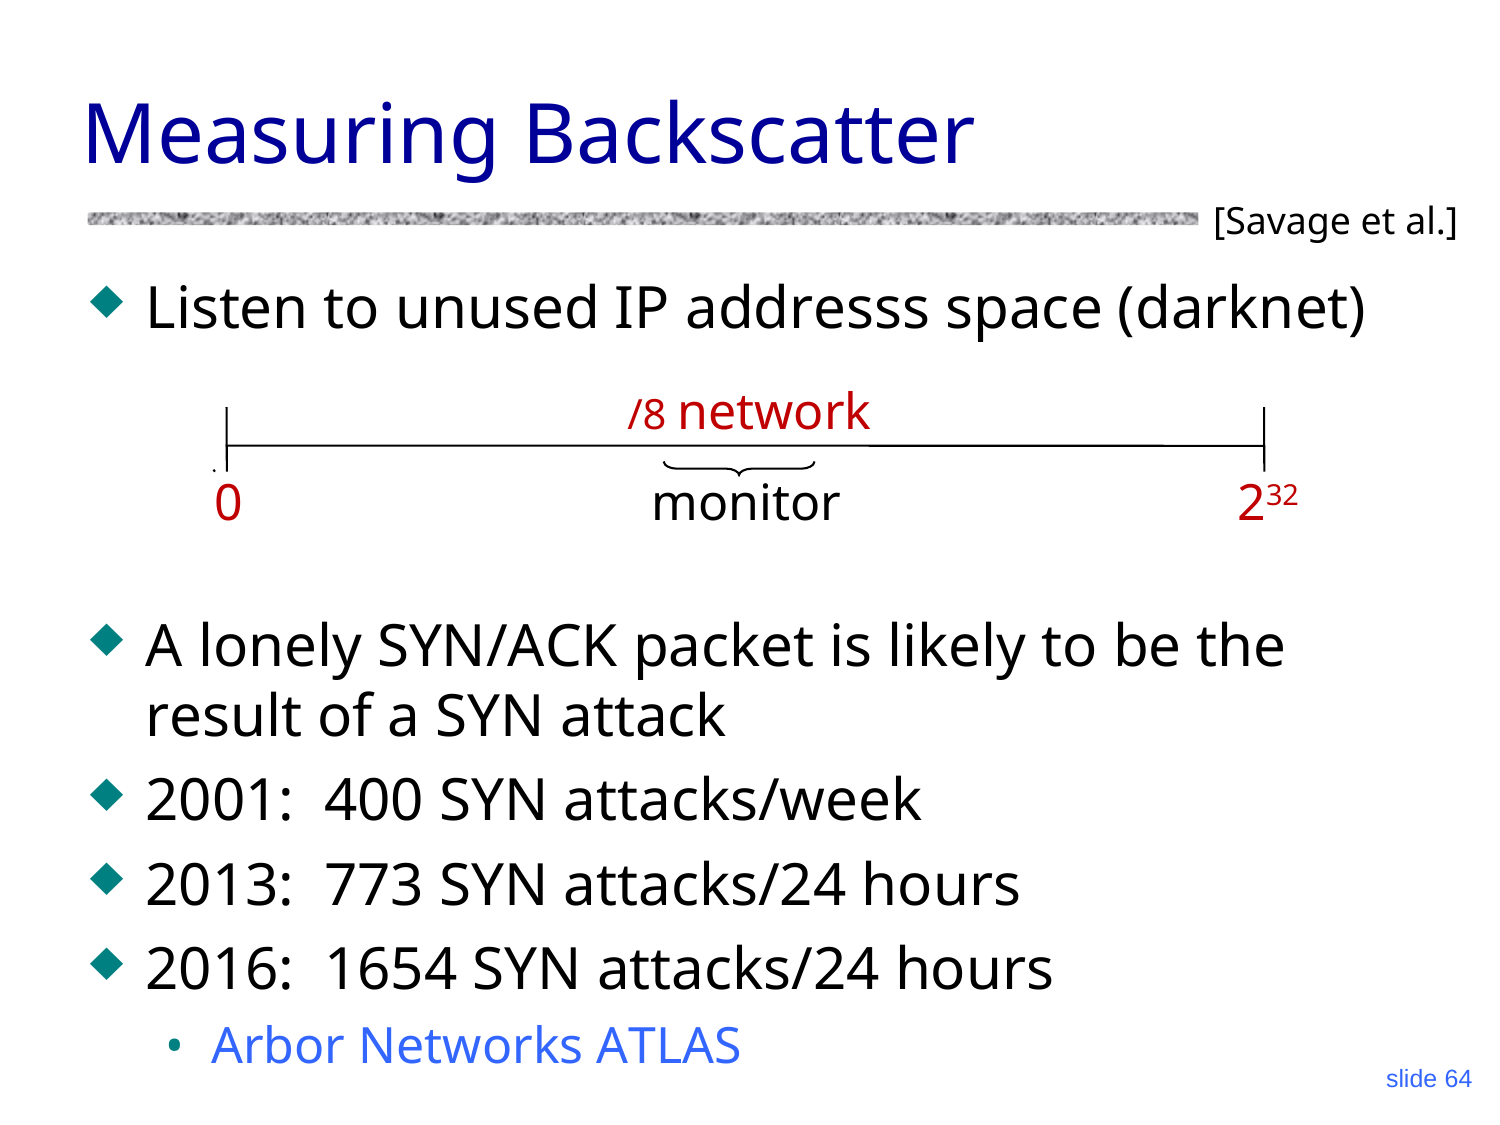

Measuring Backscatter
[Savage et al.]
Listen to unused IP addresss space (darknet)
A lonely SYN/ACK packet is likely to be the result of a SYN attack
2001: 400 SYN attacks/week
2013: 773 SYN attacks/24 hours
2016: 1654 SYN attacks/24 hours
Arbor Networks ATLAS
/8 network
0
monitor
232
slide